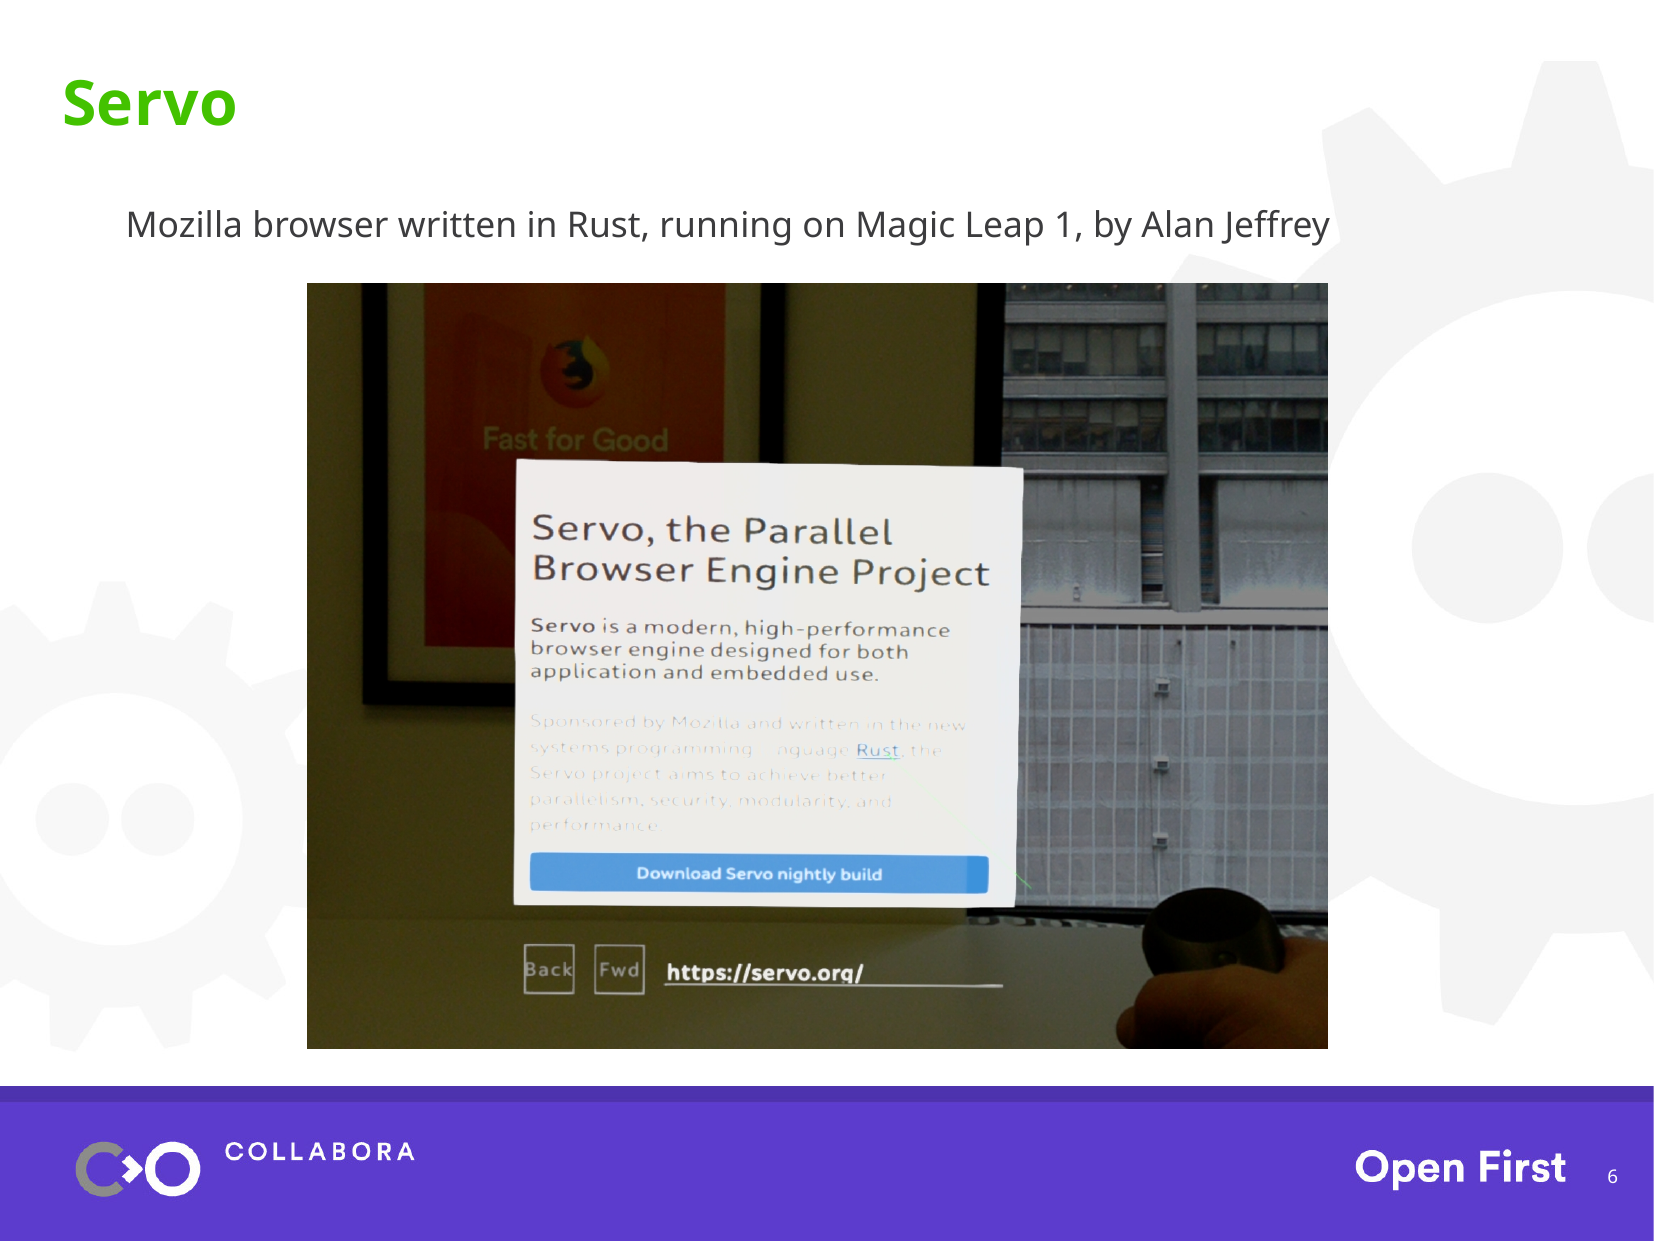

# Servo
Mozilla browser written in Rust, running on Magic Leap 1, by Alan Jeffrey